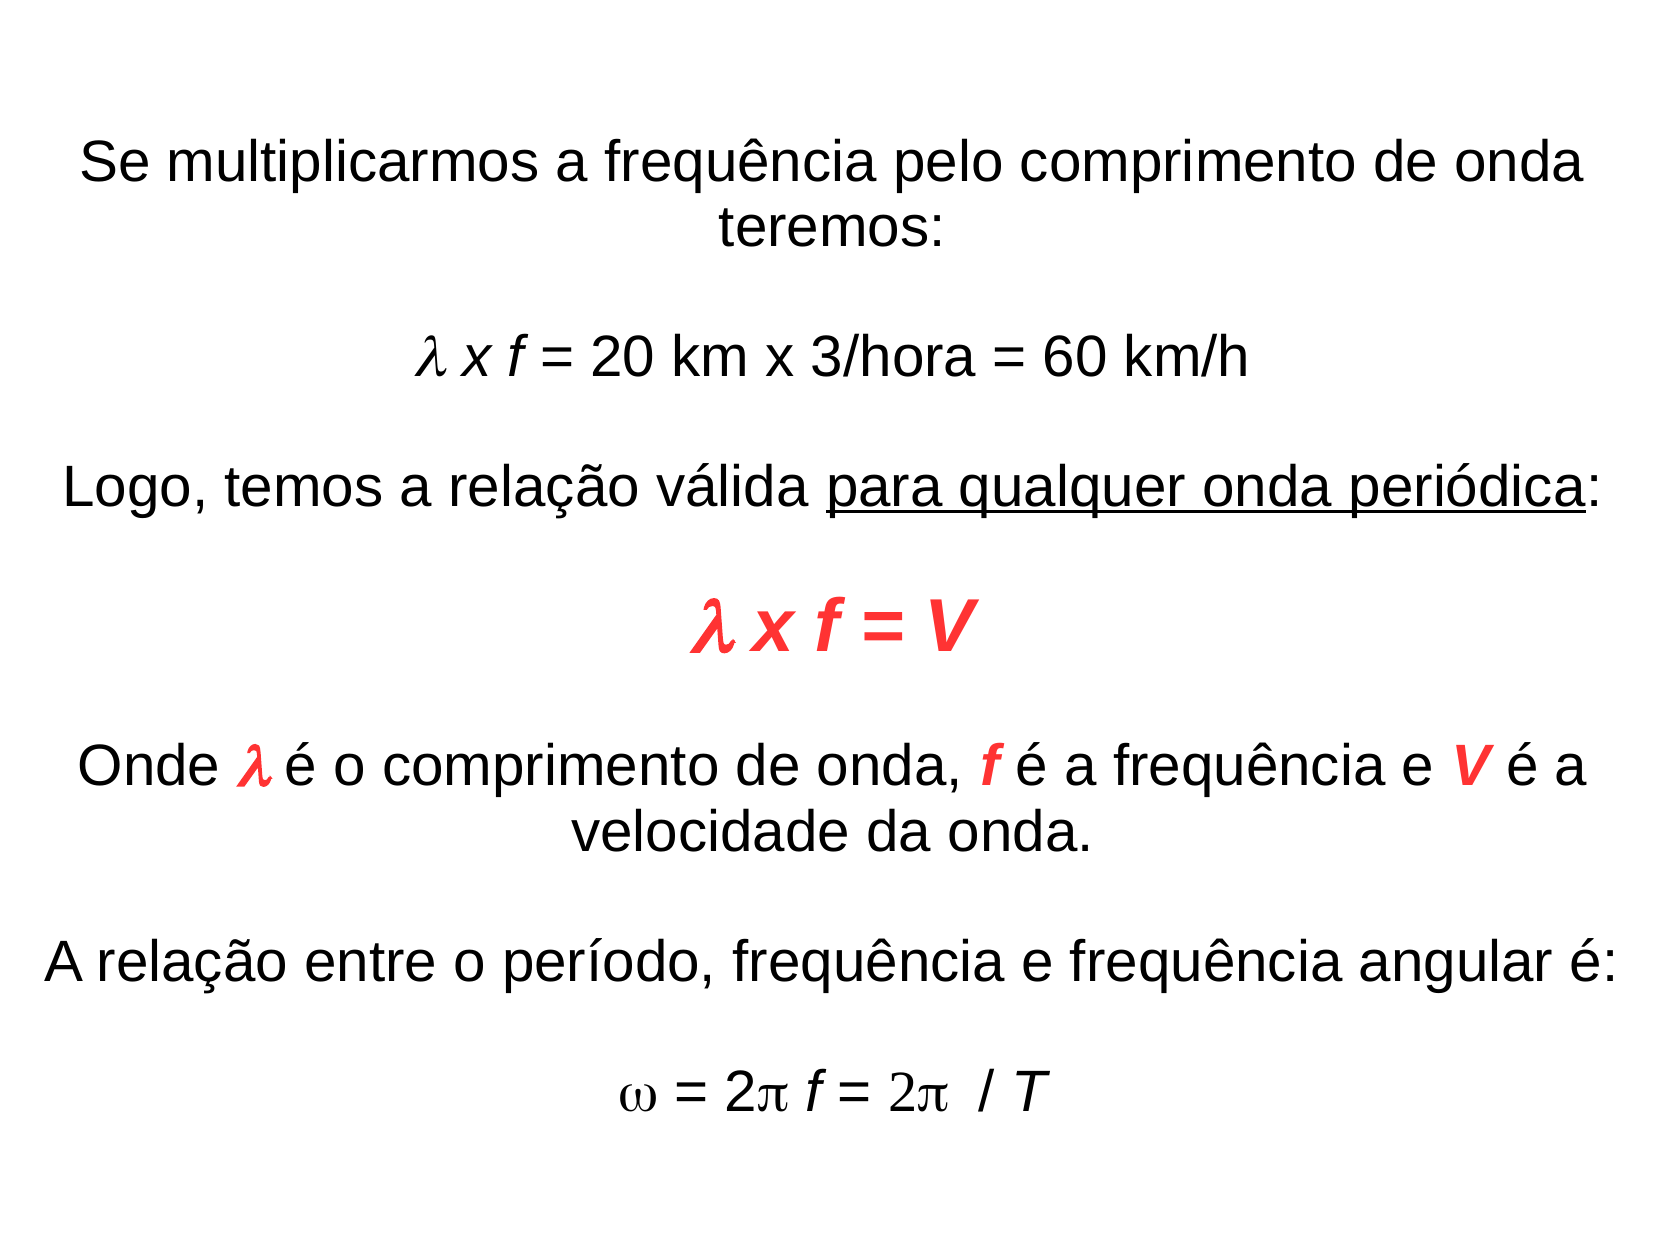

# Se multiplicarmos a frequência pelo comprimento de onda teremos:
l x f = 20 km x 3/hora = 60 km/h
Logo, temos a relação válida para qualquer onda periódica:
l x f = V
Onde l é o comprimento de onda, f é a frequência e V é a velocidade da onda.
A relação entre o período, frequência e frequência angular é:
w = 2p f = 2p / T